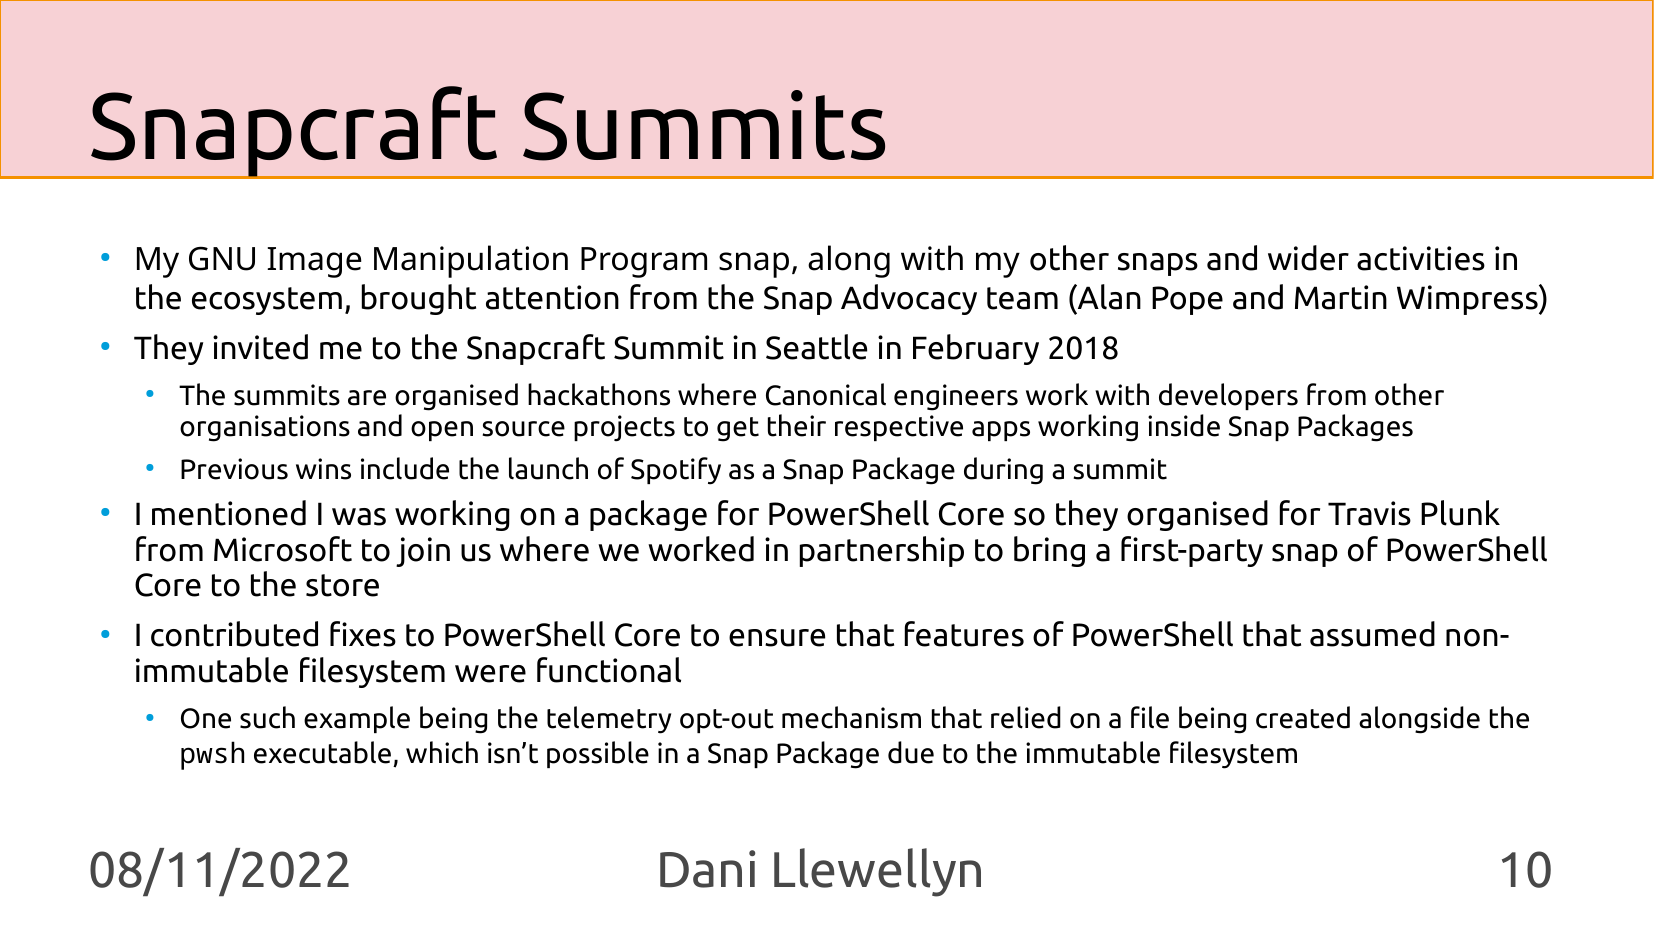

# Snapcraft Summits
My GNU Image Manipulation Program snap, along with my other snaps and wider activities in the ecosystem, brought attention from the Snap Advocacy team (Alan Pope and Martin Wimpress)
They invited me to the Snapcraft Summit in Seattle in February 2018
The summits are organised hackathons where Canonical engineers work with developers from other organisations and open source projects to get their respective apps working inside Snap Packages
Previous wins include the launch of Spotify as a Snap Package during a summit
I mentioned I was working on a package for PowerShell Core so they organised for Travis Plunk from Microsoft to join us where we worked in partnership to bring a first-party snap of PowerShell Core to the store
I contributed fixes to PowerShell Core to ensure that features of PowerShell that assumed non-immutable filesystem were functional
One such example being the telemetry opt-out mechanism that relied on a file being created alongside the pwsh executable, which isn’t possible in a Snap Package due to the immutable filesystem
08/11/2022
Dani Llewellyn
10